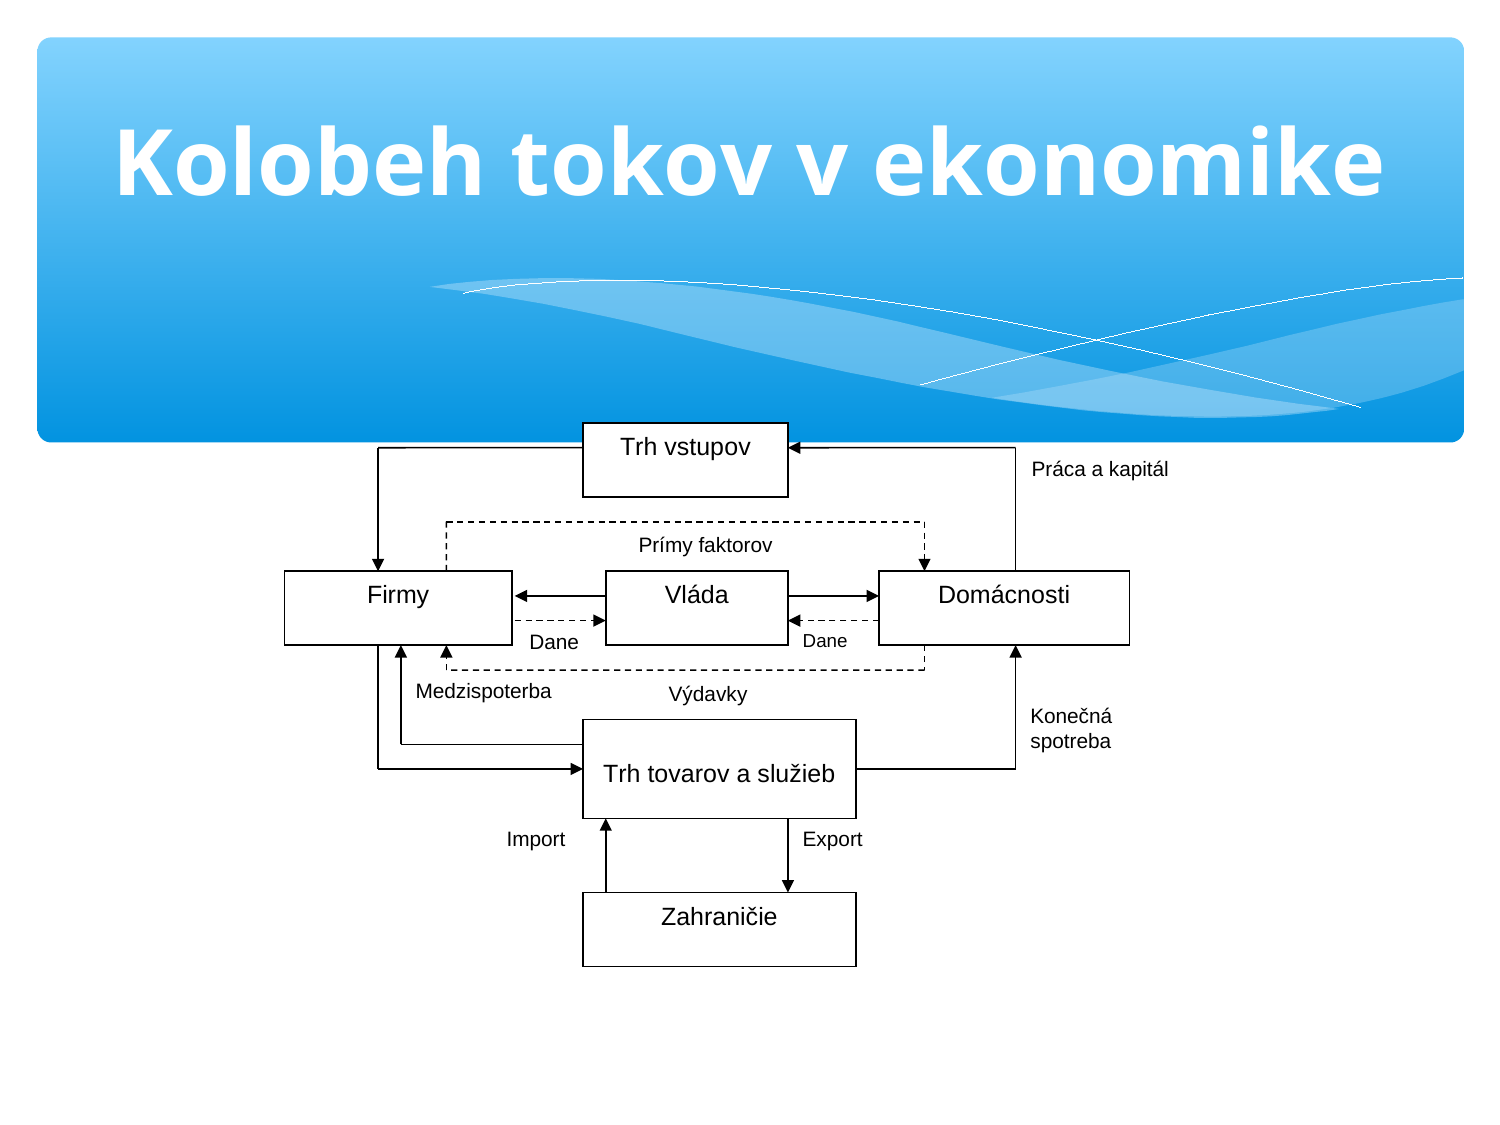

# Kolobeh tokov v ekonomike
Trh vstupov
Prímy faktorov
Vláda
Domácnosti
Dane
Dane
Medzispoterba
Výdavky
Konečná spotreba
Trh tovarov a služieb
Import
Export
Zahraničie
Firmy
Práca a kapitál